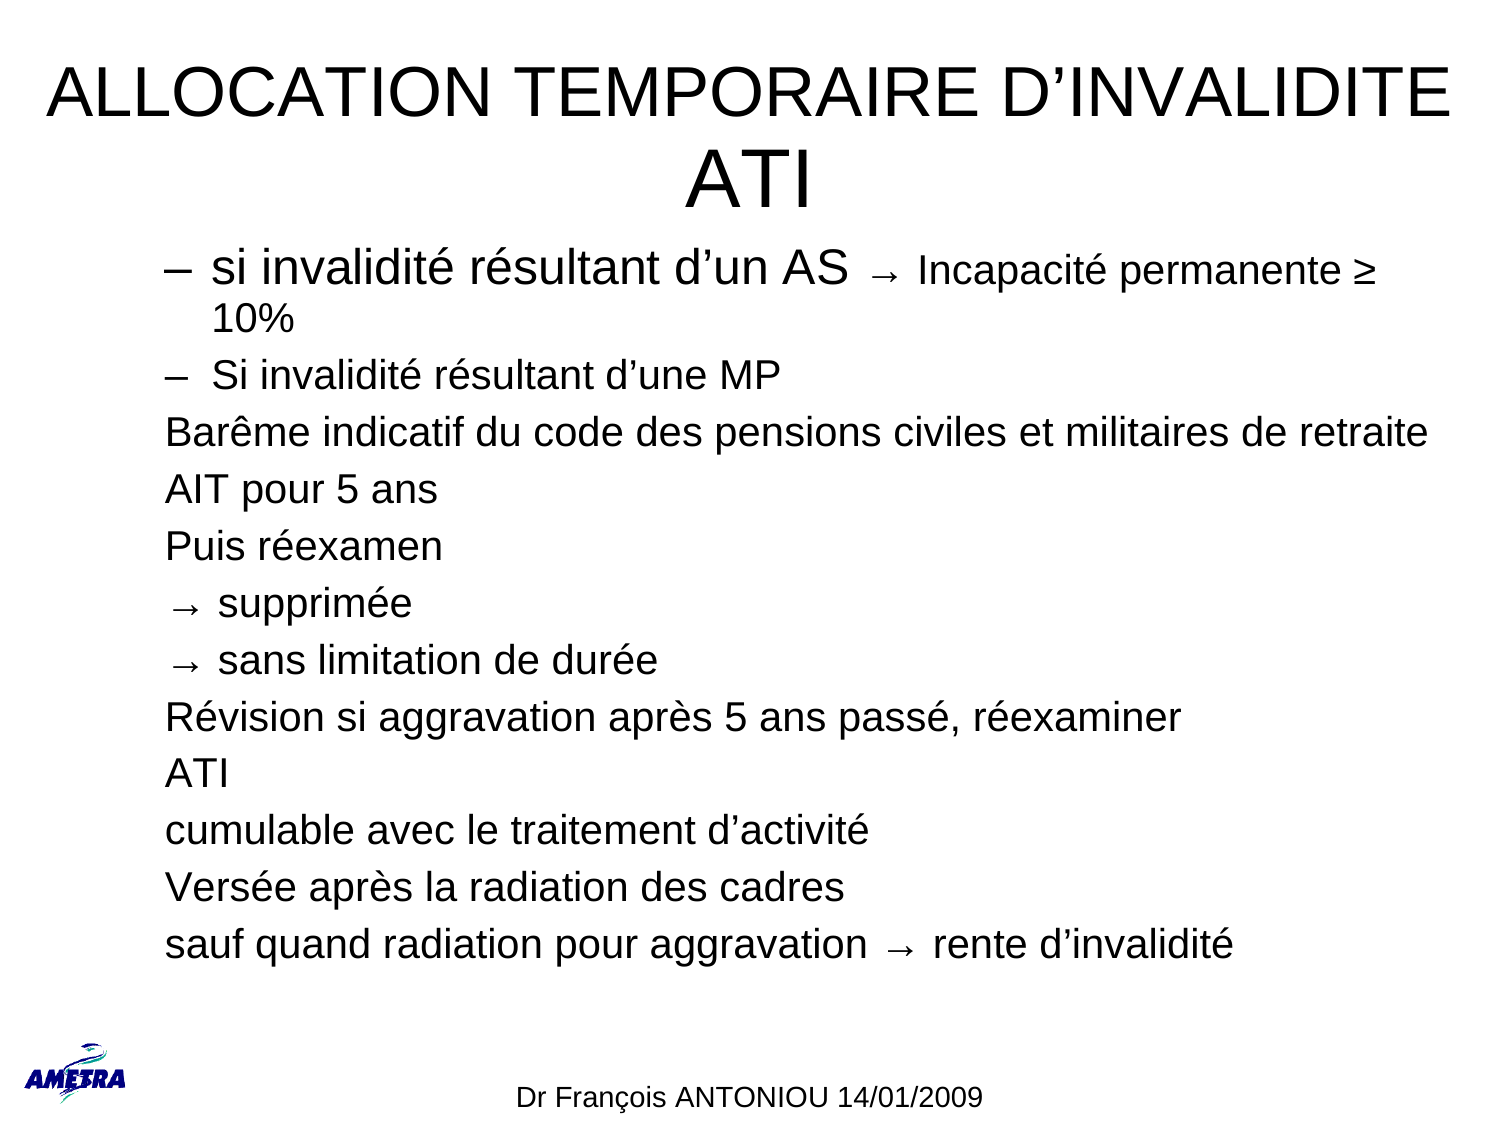

# ALLOCATION TEMPORAIRE D’INVALIDITE ATI
si invalidité résultant d’un AS → Incapacité permanente ≥ 10%
Si invalidité résultant d’une MP
Barême indicatif du code des pensions civiles et militaires de retraite
AIT pour 5 ans
Puis réexamen
→ supprimée
→ sans limitation de durée
Révision si aggravation après 5 ans passé, réexaminer
ATI
cumulable avec le traitement d’activité
Versée après la radiation des cadres
sauf quand radiation pour aggravation → rente d’invalidité
Dr François ANTONIOU 14/01/2009